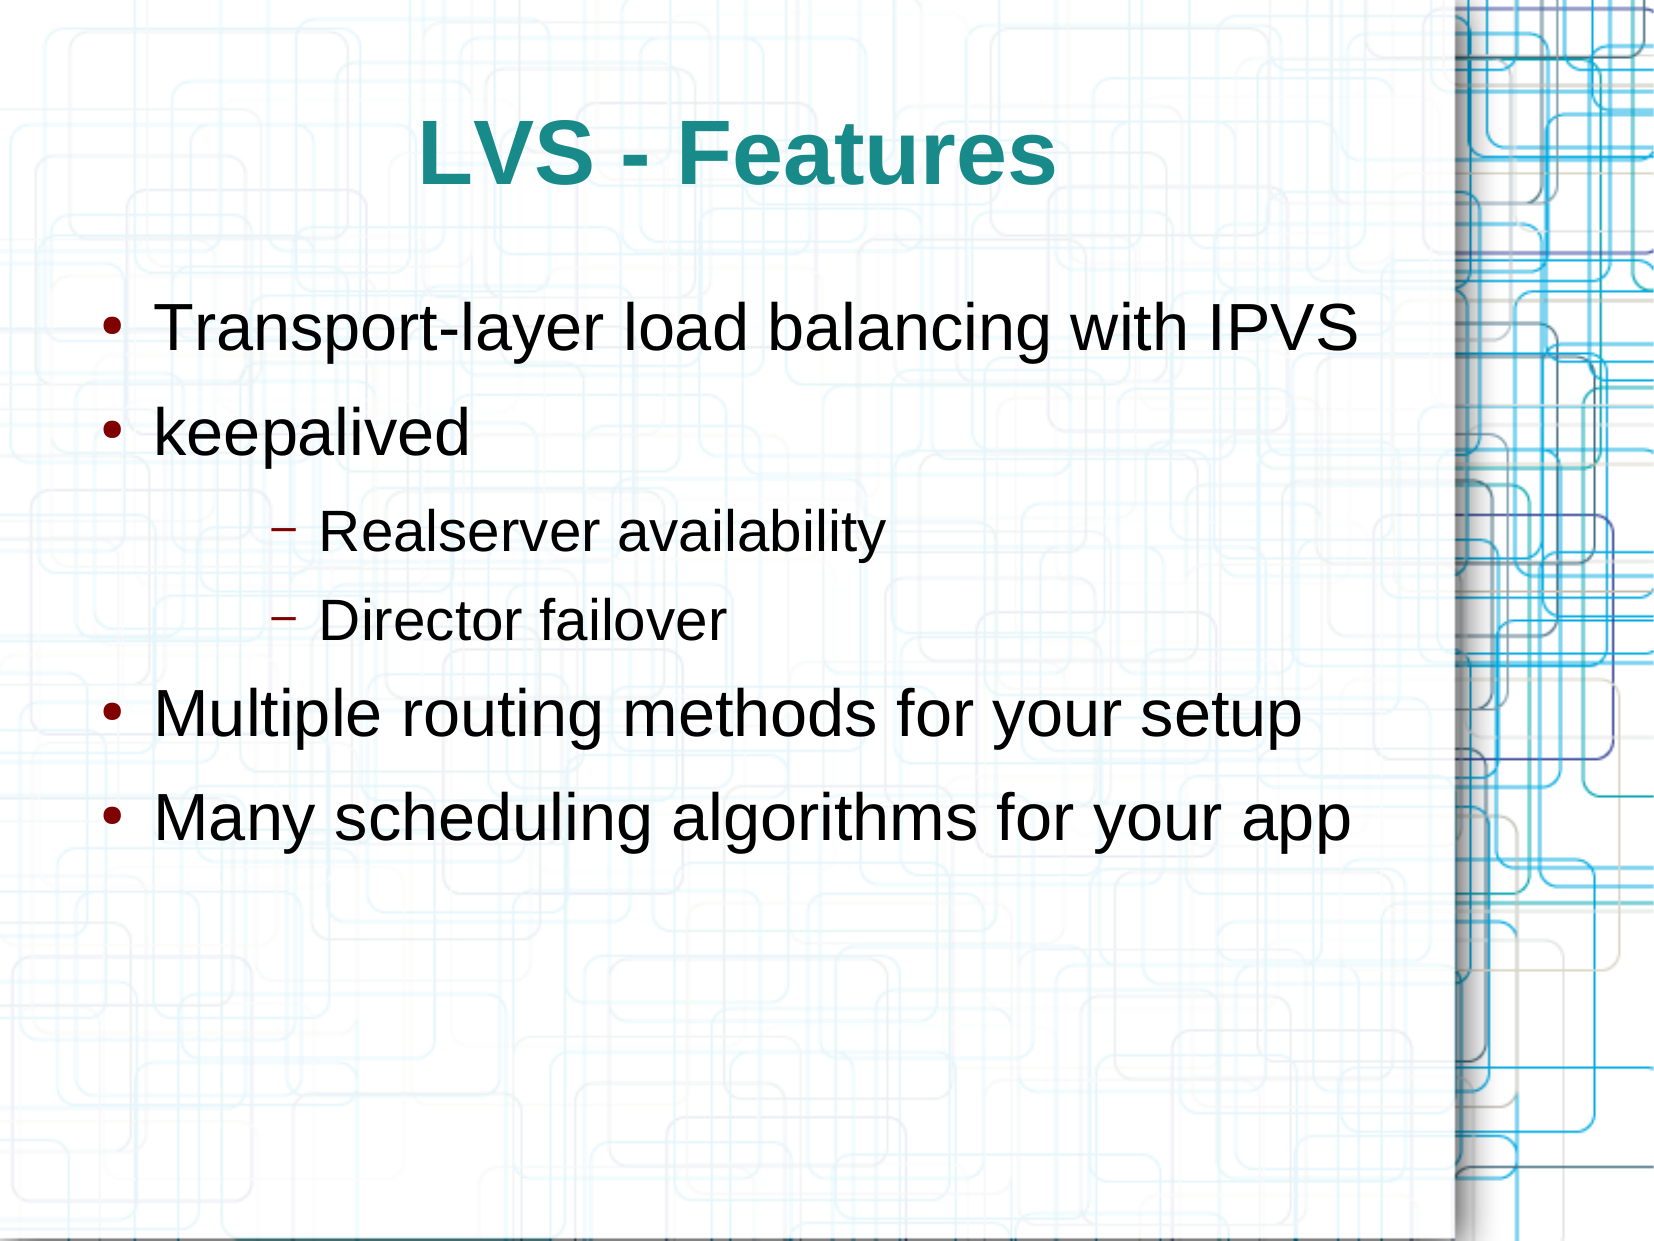

# LVS - Features
Transport-layer load balancing with IPVS
keepalived
Realserver availability
Director failover
Multiple routing methods for your setup
Many scheduling algorithms for your app